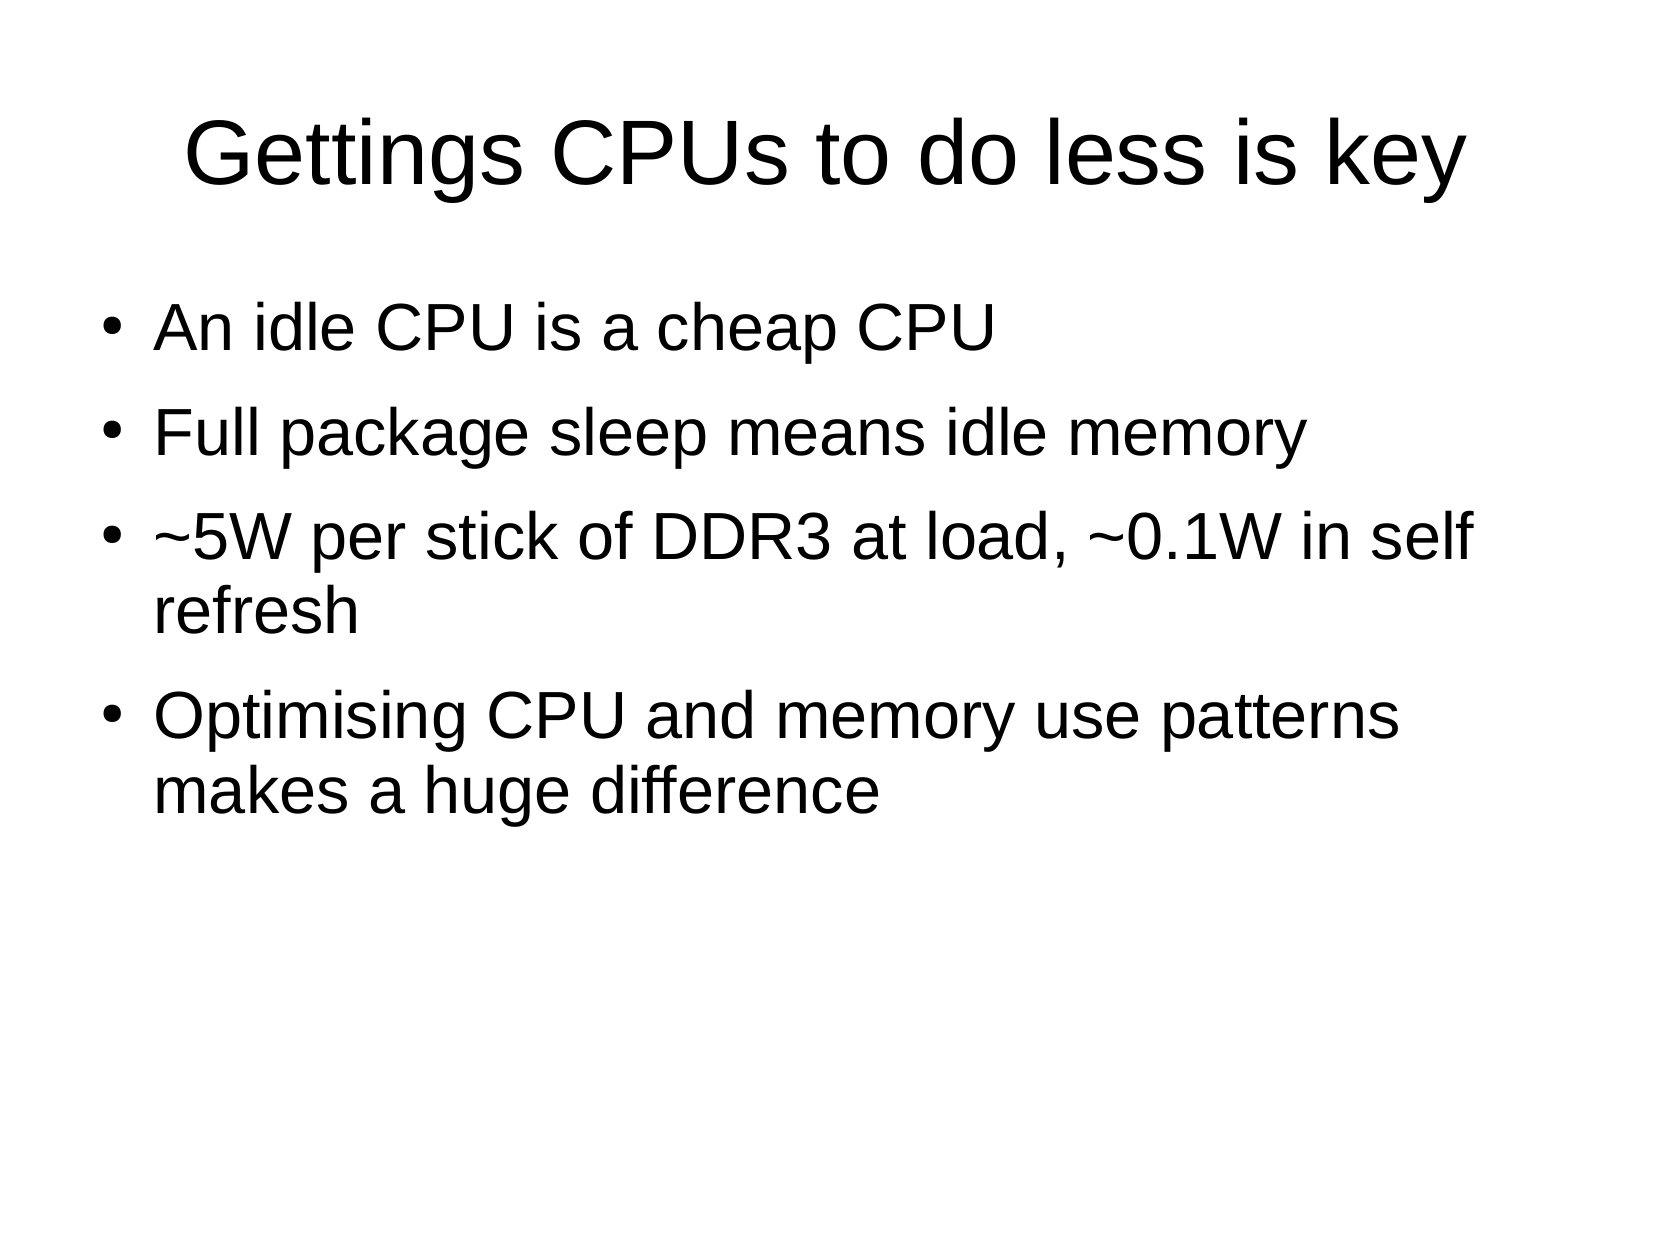

# Gettings CPUs to do less is key
An idle CPU is a cheap CPU
Full package sleep means idle memory
~5W per stick of DDR3 at load, ~0.1W in self refresh
Optimising CPU and memory use patterns makes a huge difference